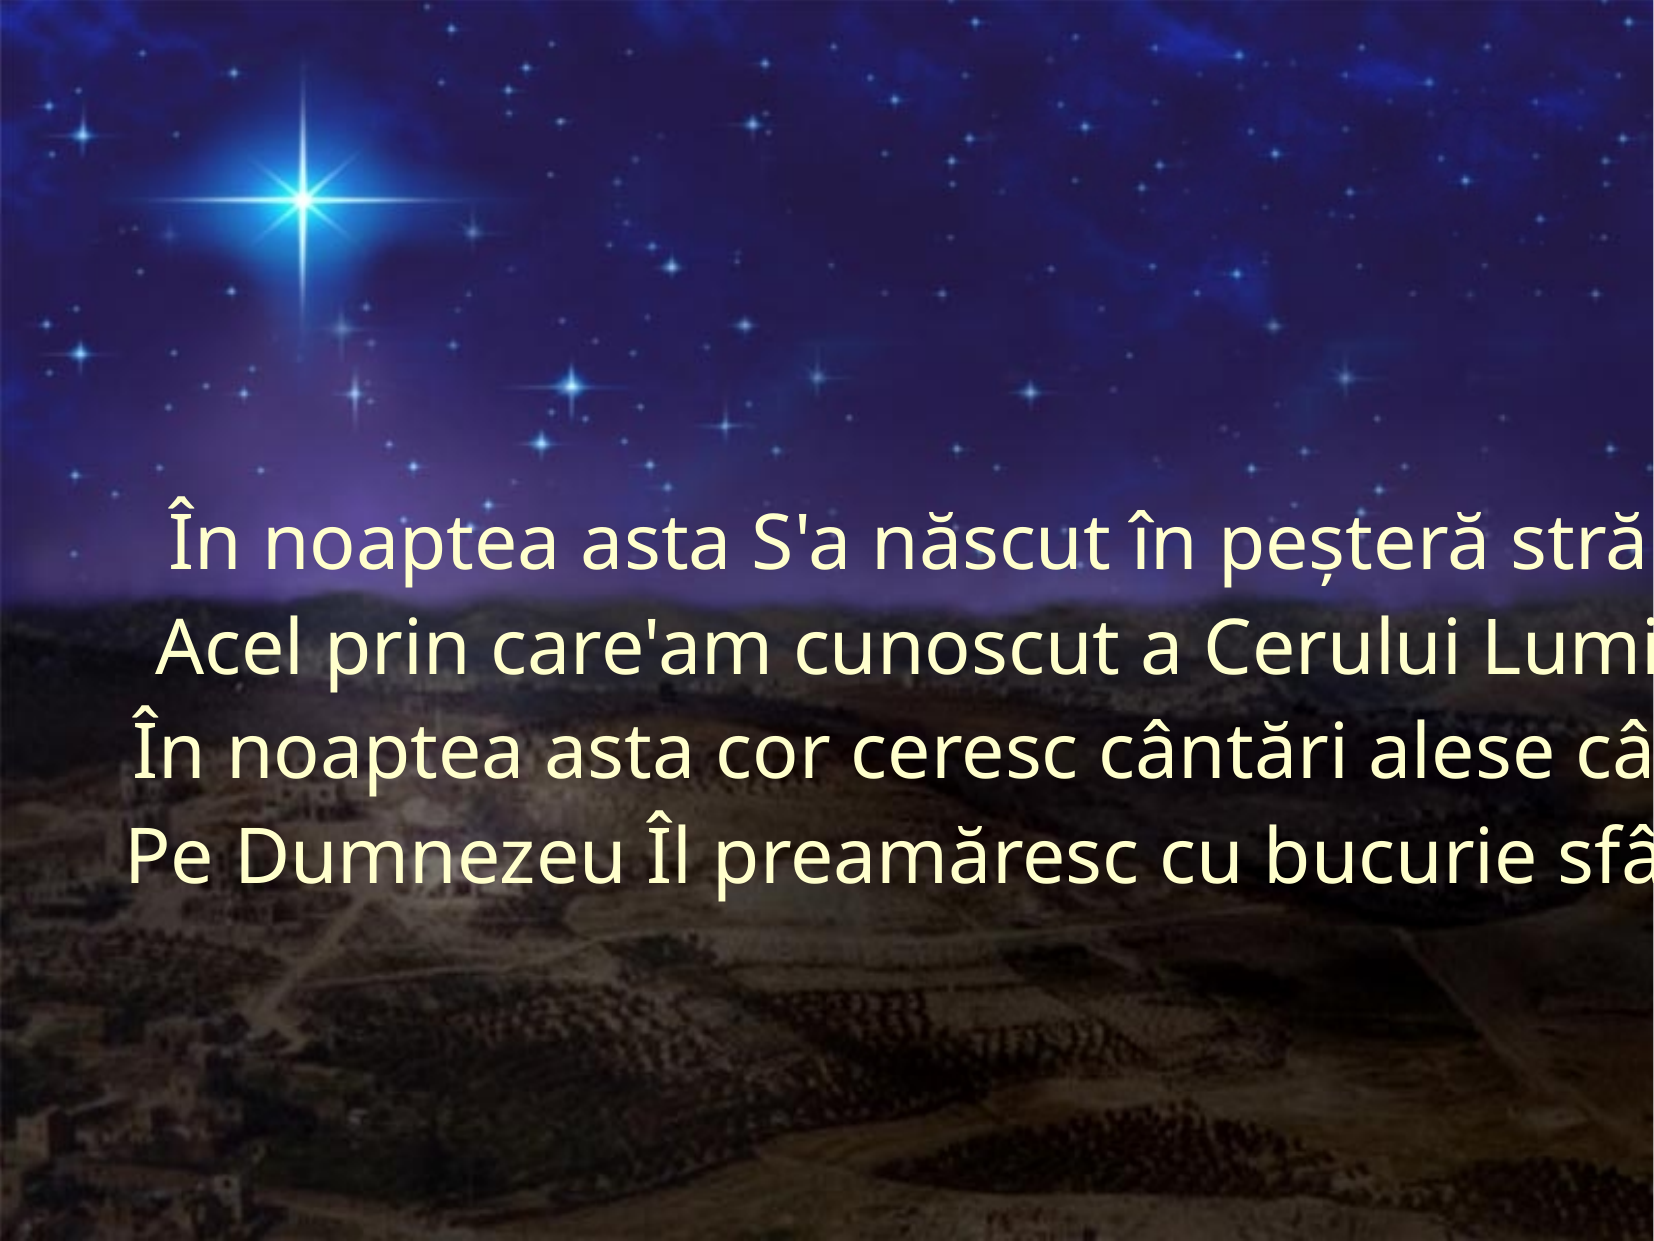

În noaptea asta S'a născut în peşteră străină
Acel prin care'am cunoscut a Cerului Lumină.
În noaptea asta cor ceresc cântări alese cântă,
Pe Dumnezeu Îl preamăresc cu bucurie sfântă.